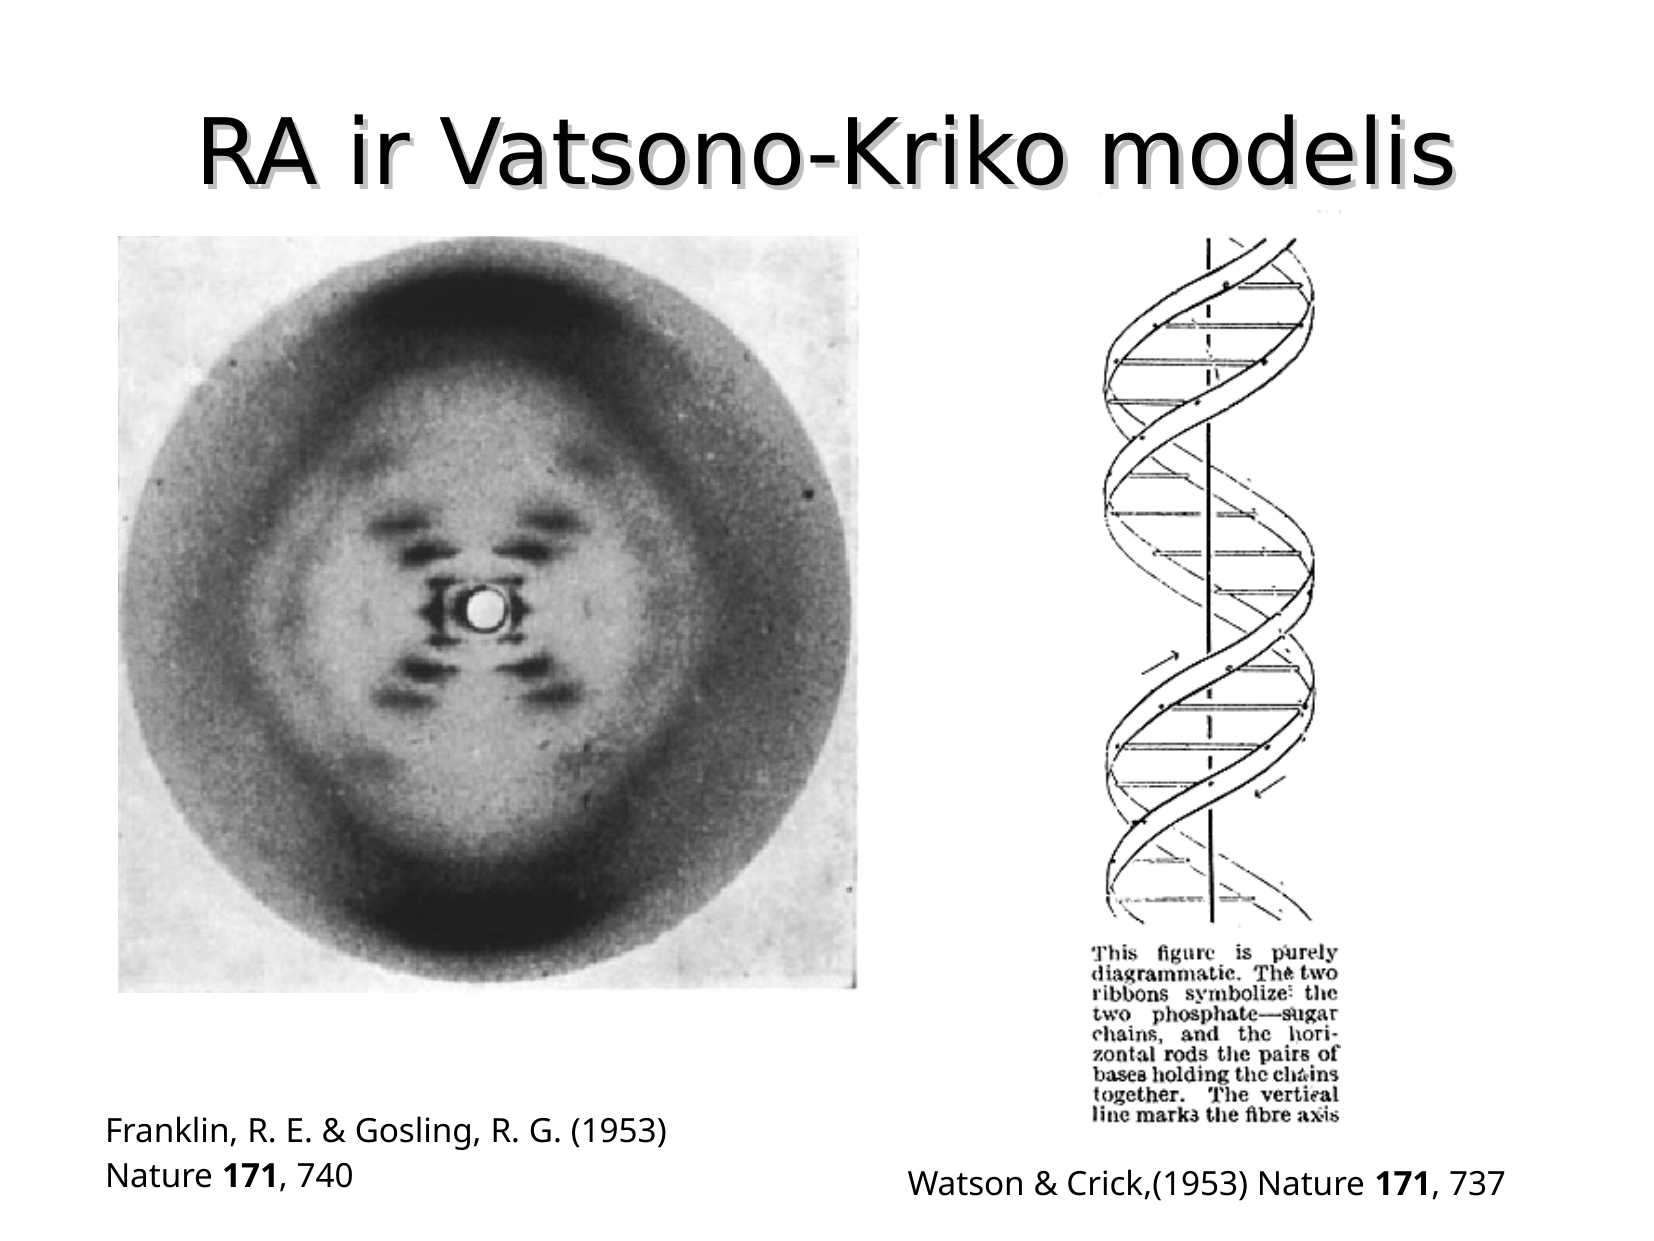

# RA ir Vatsono-Kriko modelis
Franklin, R. E. & Gosling, R. G. (1953) Nature 171, 740
Watson & Crick,(1953) Nature 171, 737